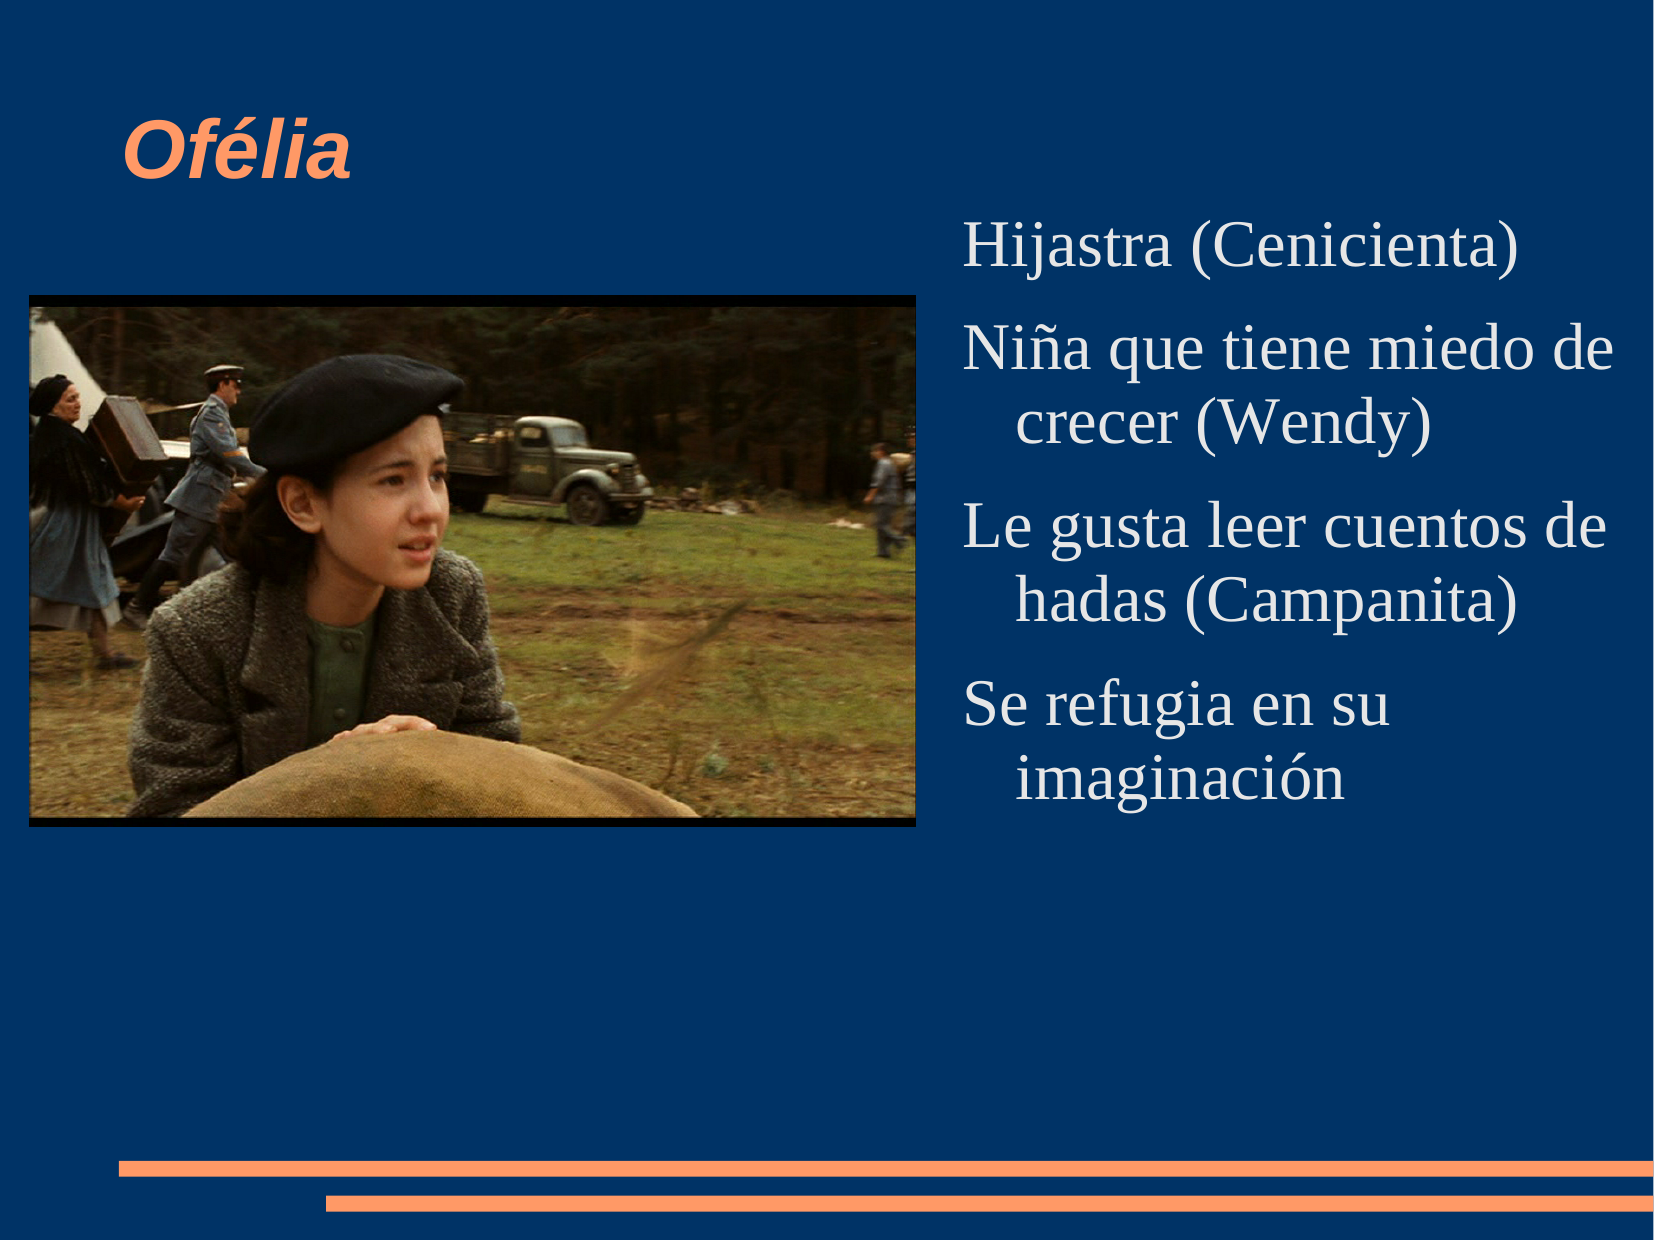

# Ofélia
Hijastra (Cenicienta)
Niña que tiene miedo de crecer (Wendy)
Le gusta leer cuentos de hadas (Campanita)
Se refugia en su imaginación